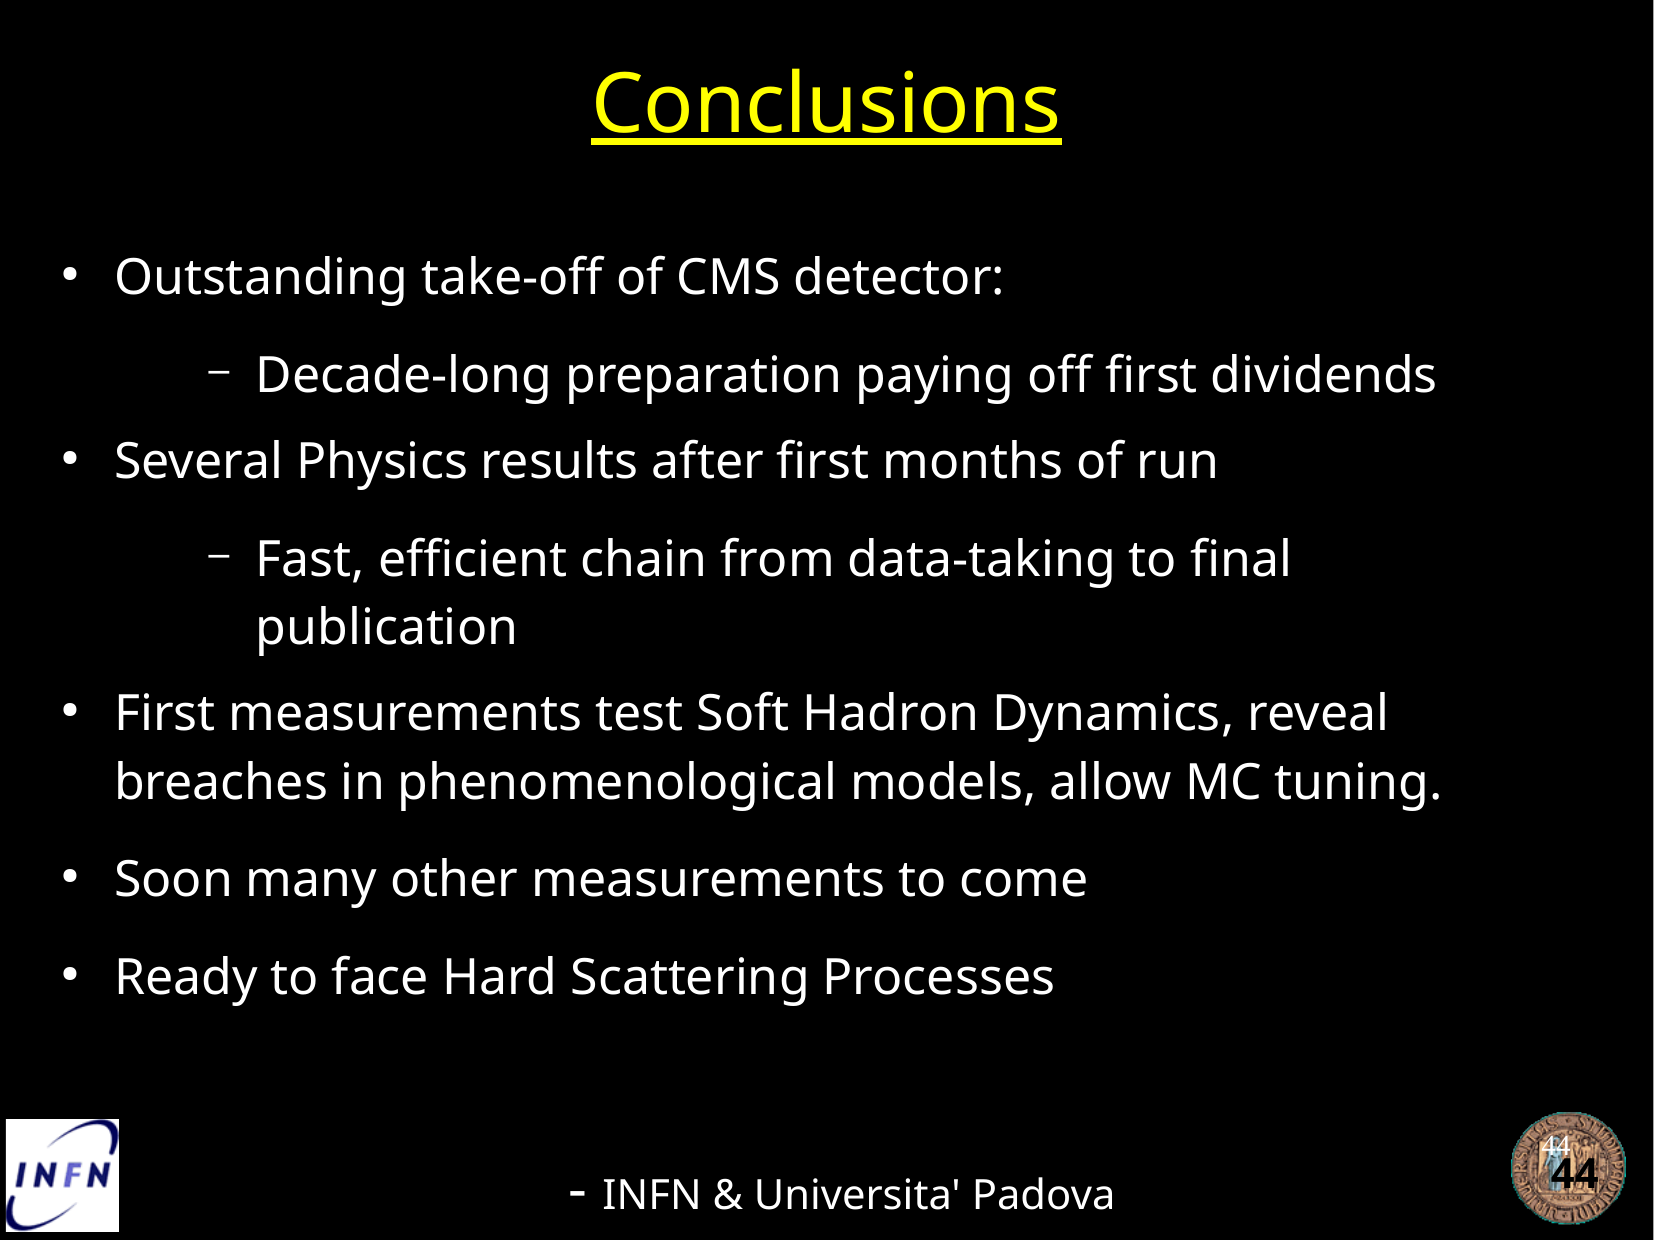

# Conclusions
Outstanding take-off of CMS detector:
Decade-long preparation paying off first dividends
Several Physics results after first months of run
Fast, efficient chain from data-taking to final publication
First measurements test Soft Hadron Dynamics, reveal breaches in phenomenological models, allow MC tuning.
Soon many other measurements to come
Ready to face Hard Scattering Processes
44